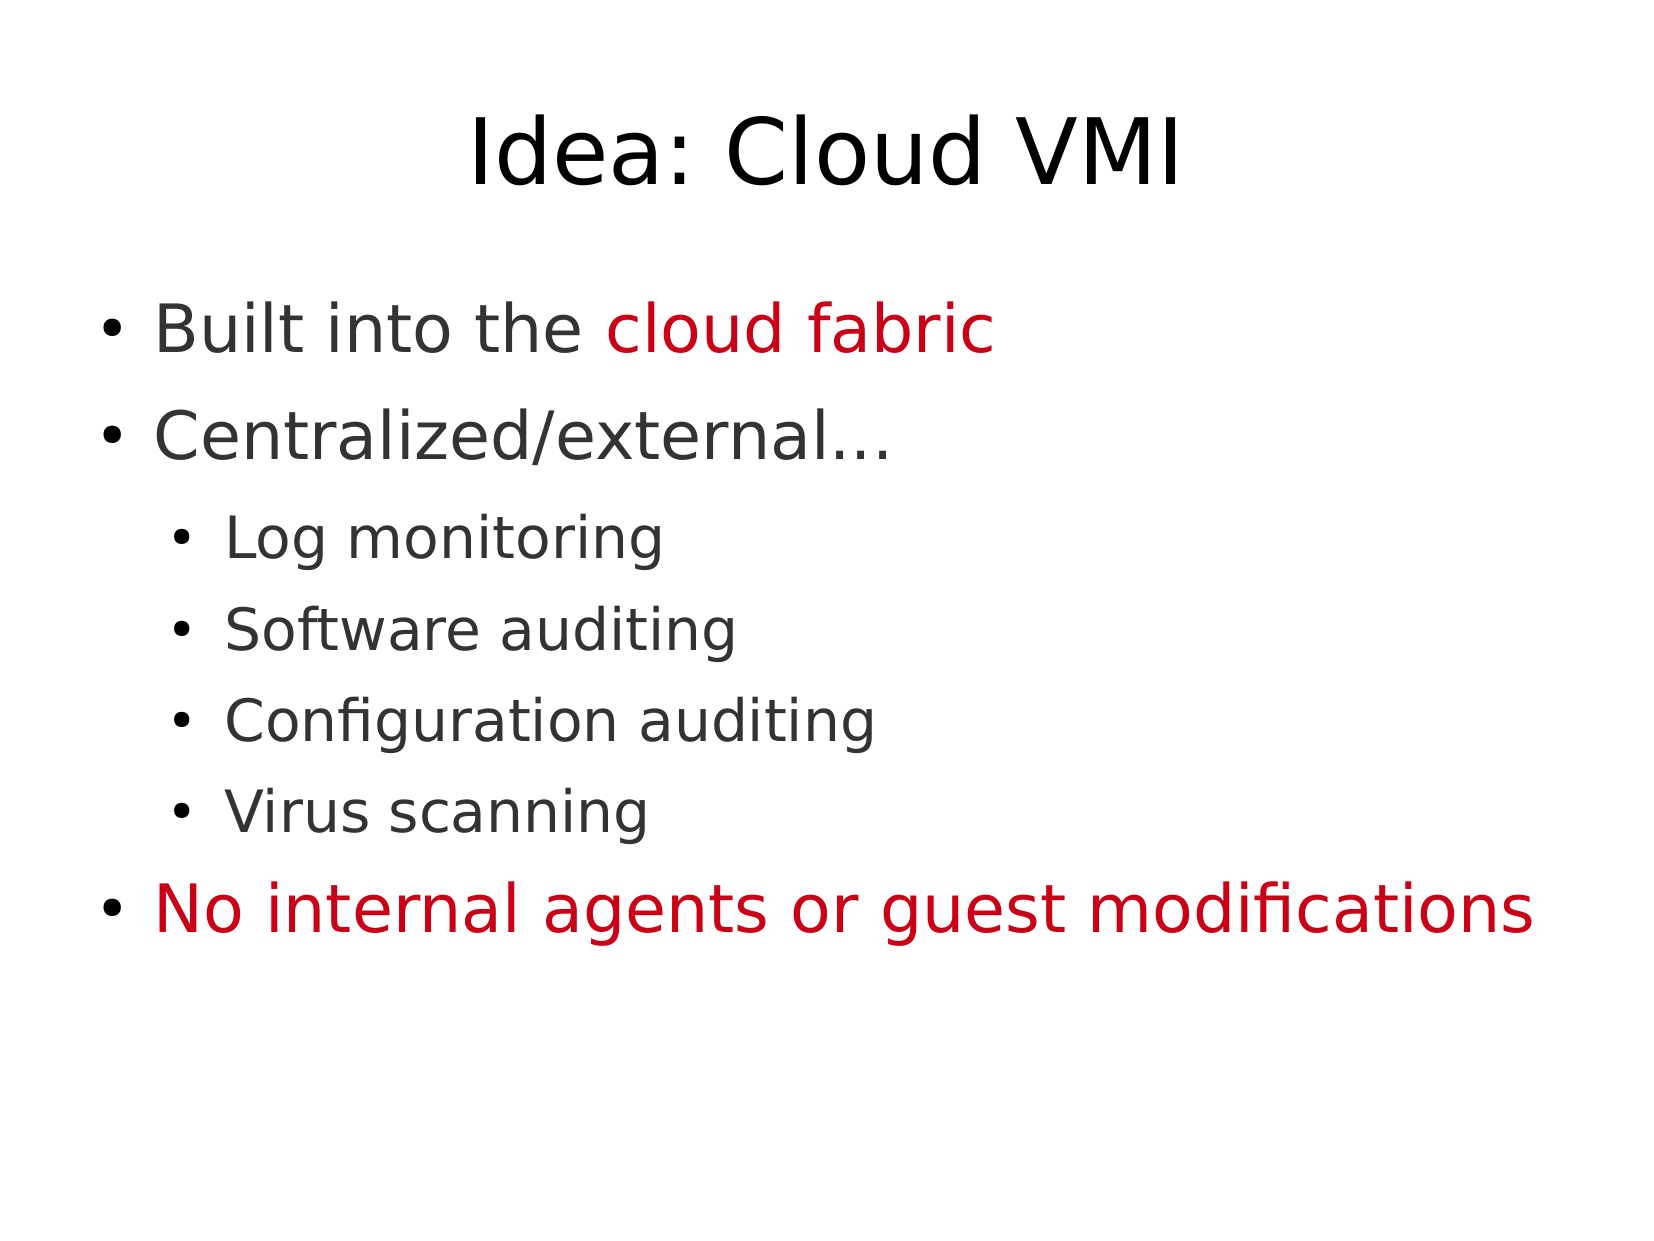

# Idea: Cloud VMI
Built into the cloud fabric
Centralized/external...
Log monitoring
Software auditing
Configuration auditing
Virus scanning
No internal agents or guest modifications